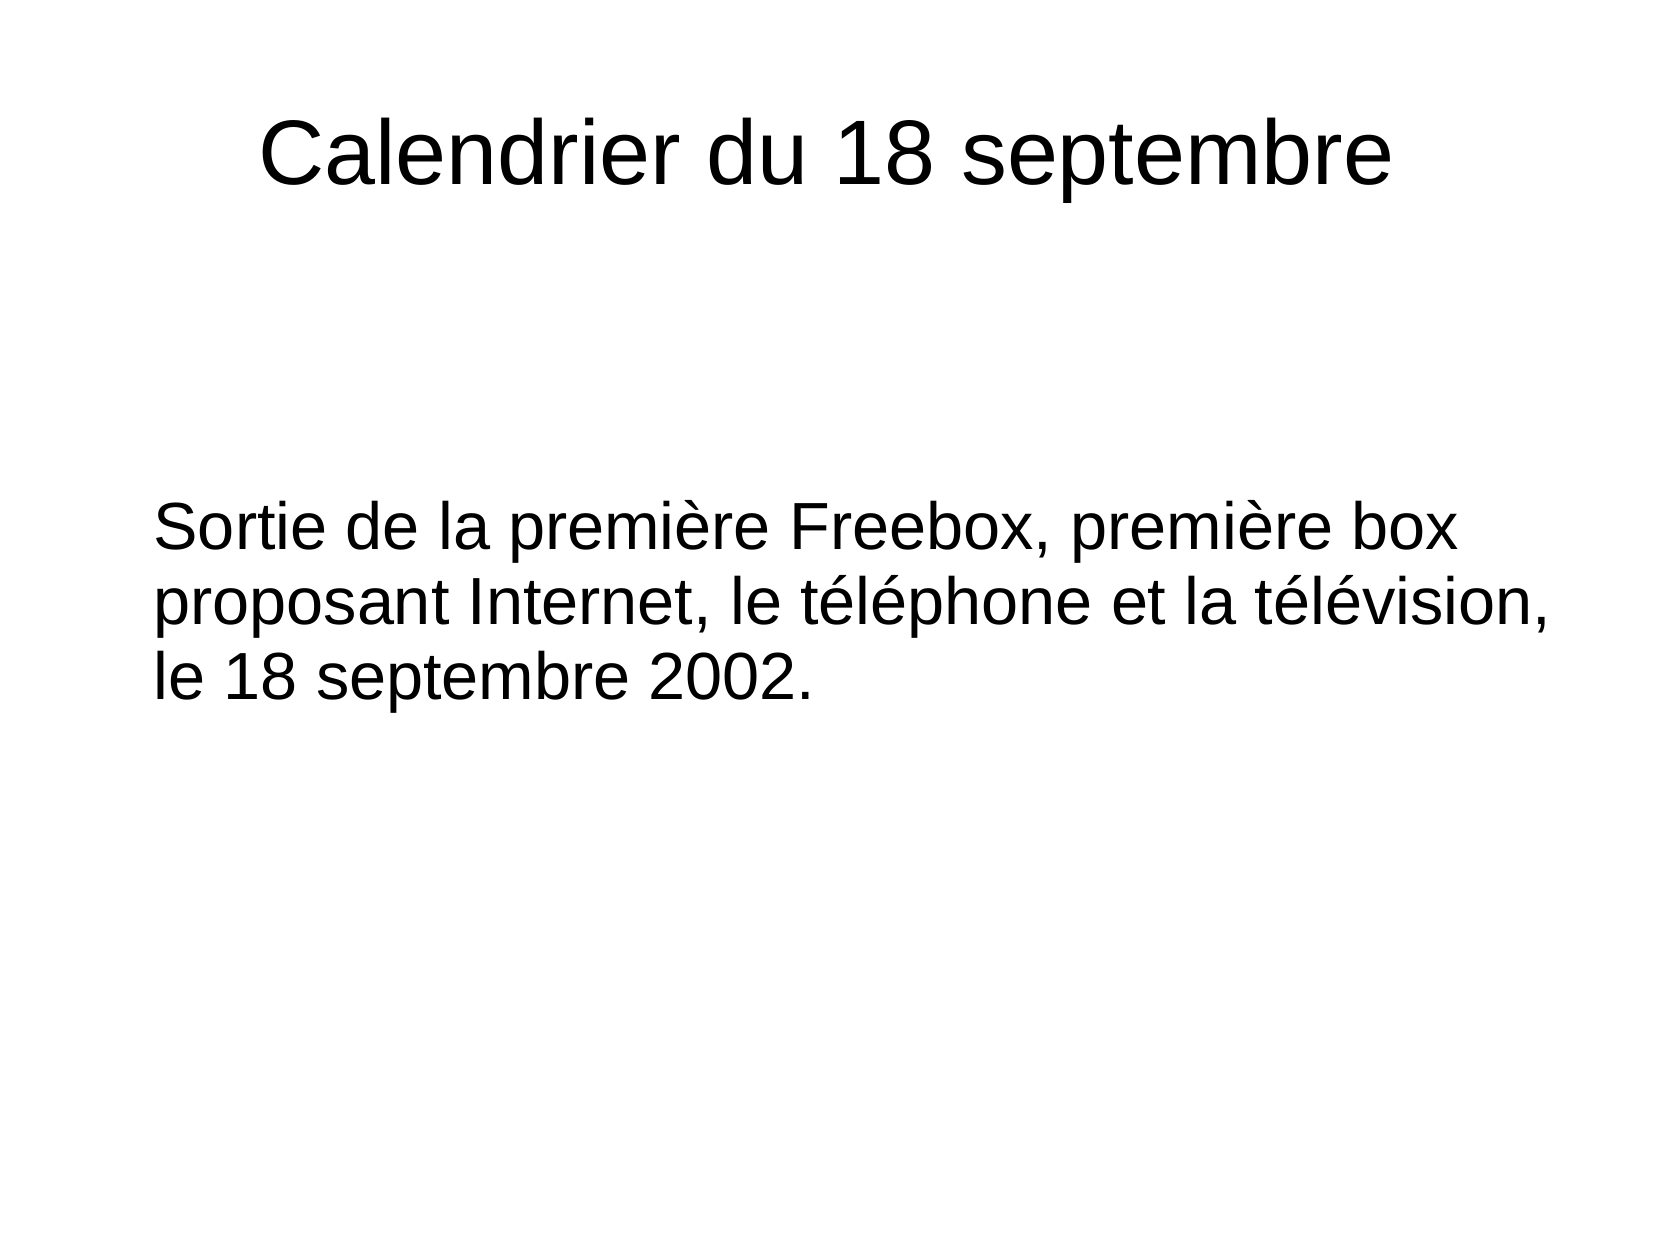

# Calendrier du 18 septembre
Sortie de la première Freebox, première box proposant Internet, le téléphone et la télévision, le 18 septembre 2002.